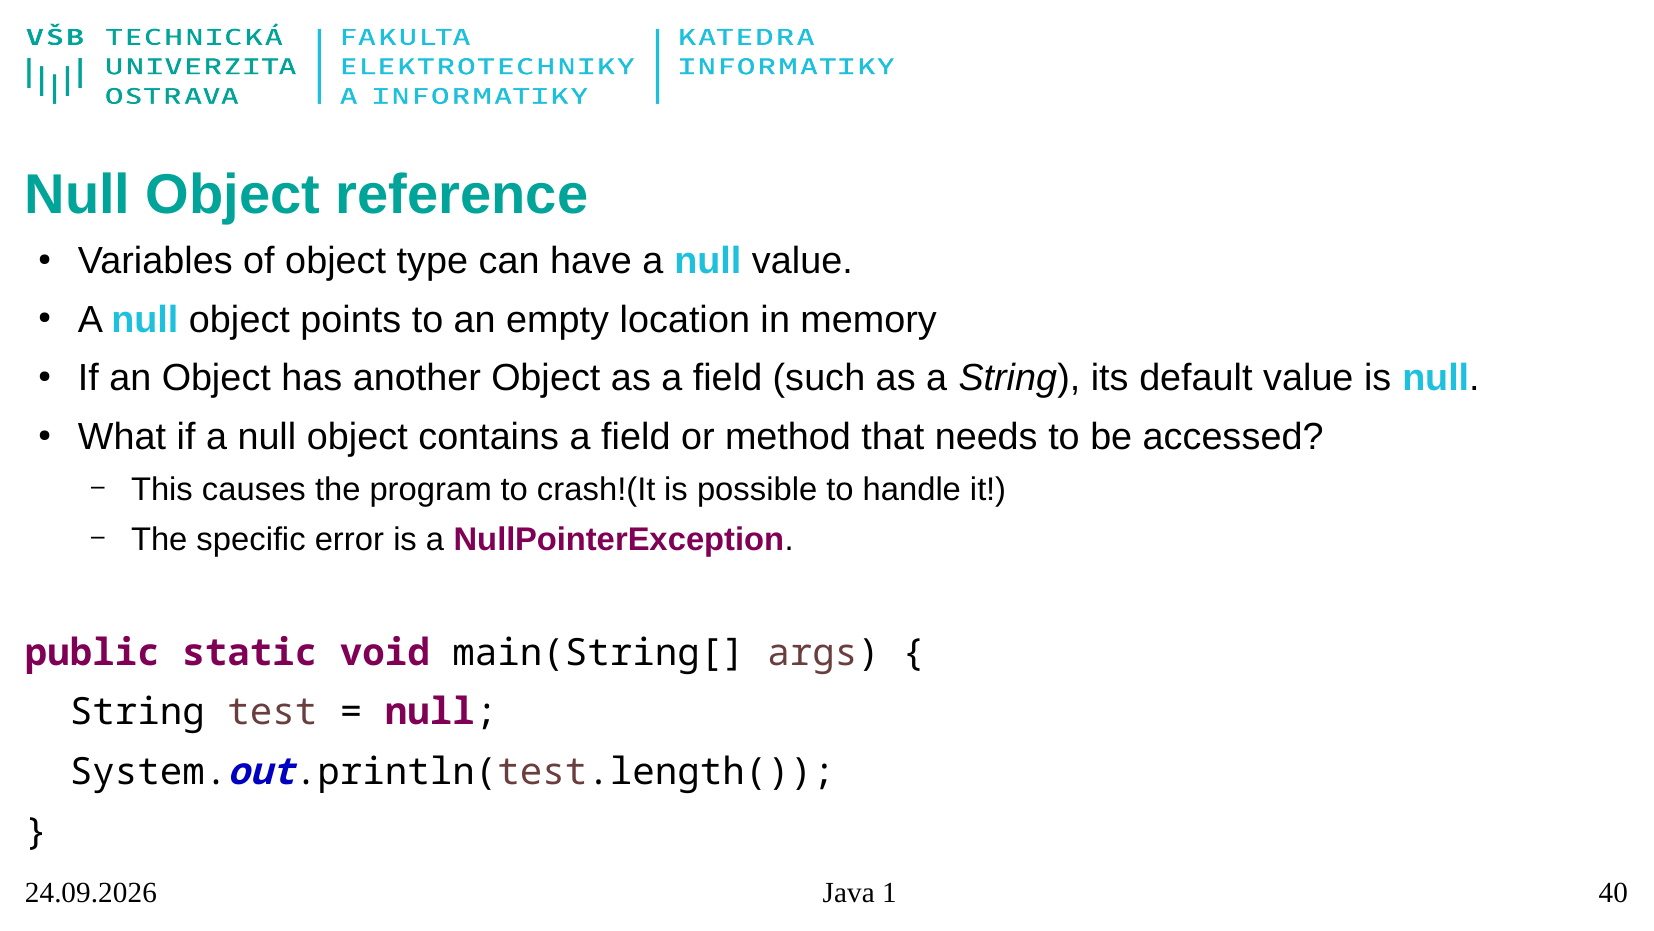

# Null Object reference
Variables of object type can have a null value.
A null object points to an empty location in memory
If an Object has another Object as a field (such as a String), its default value is null.
What if a null object contains a field or method that needs to be accessed?
This causes the program to crash!(It is possible to handle it!)
The specific error is a NullPointerException.
public static void main(String[] args) {
 String test = null;
 System.out.println(test.length());
}
Java 1
40